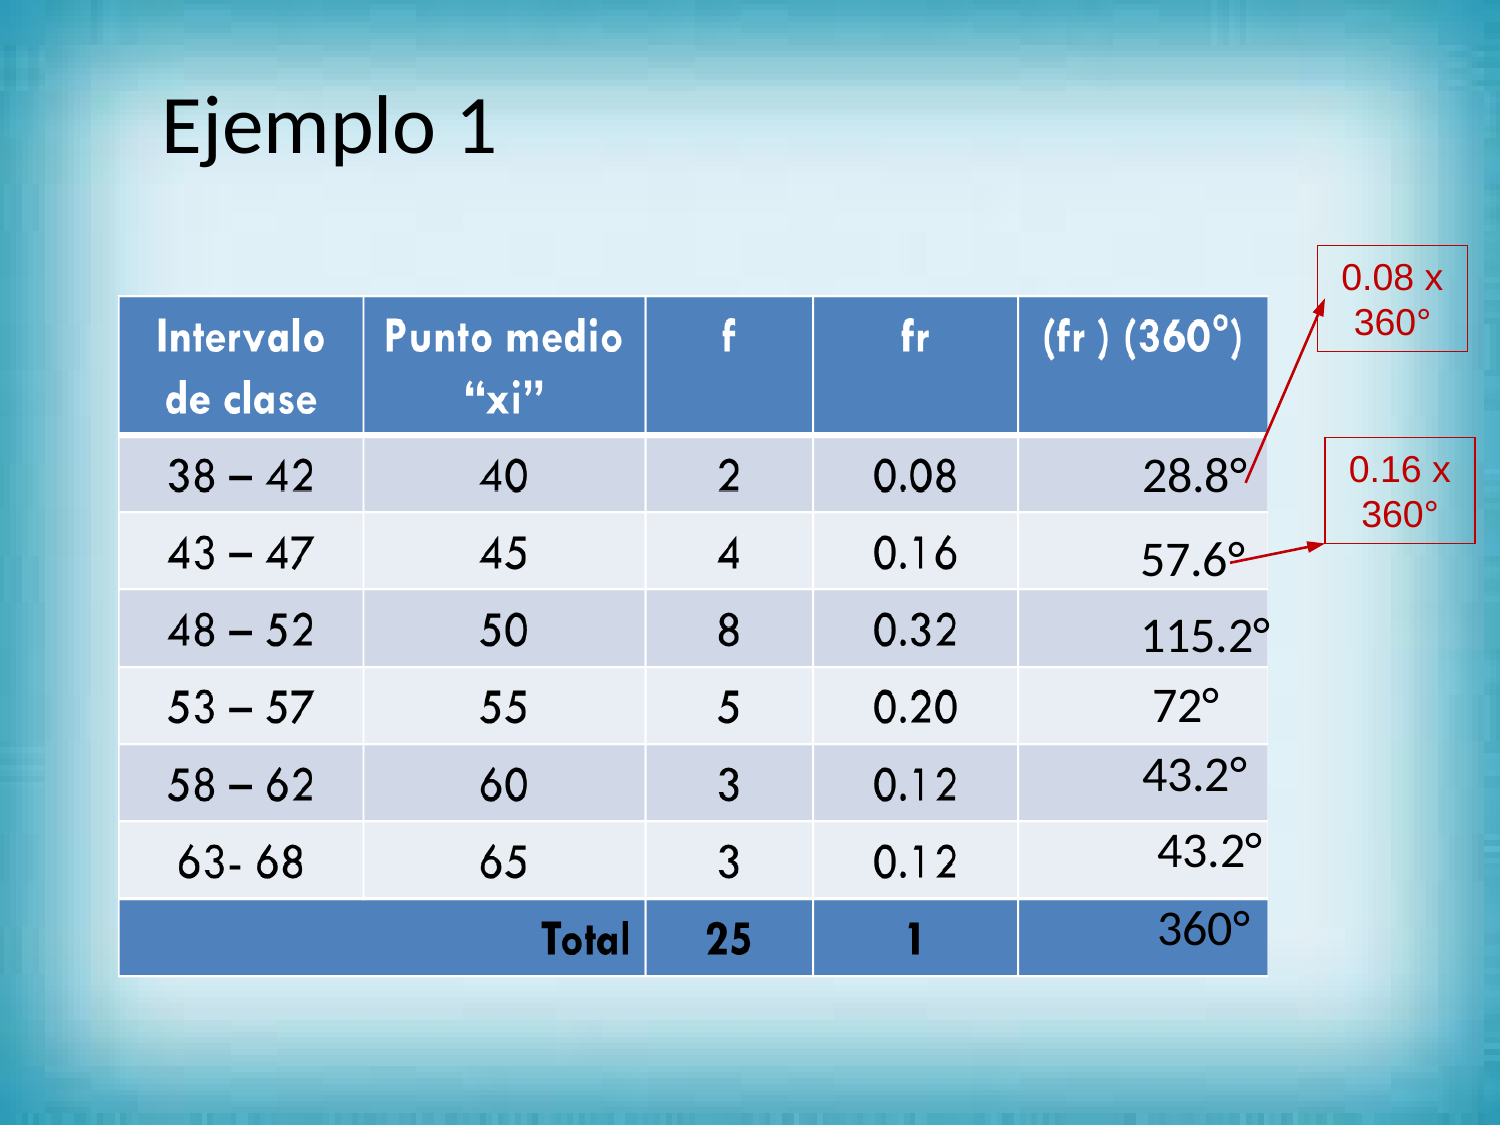

# Ejemplo 1
0.08 x 360°
28.8°
0.16 x 360°
57.6°
115.2°
72°
43.2°
43.2°
360°